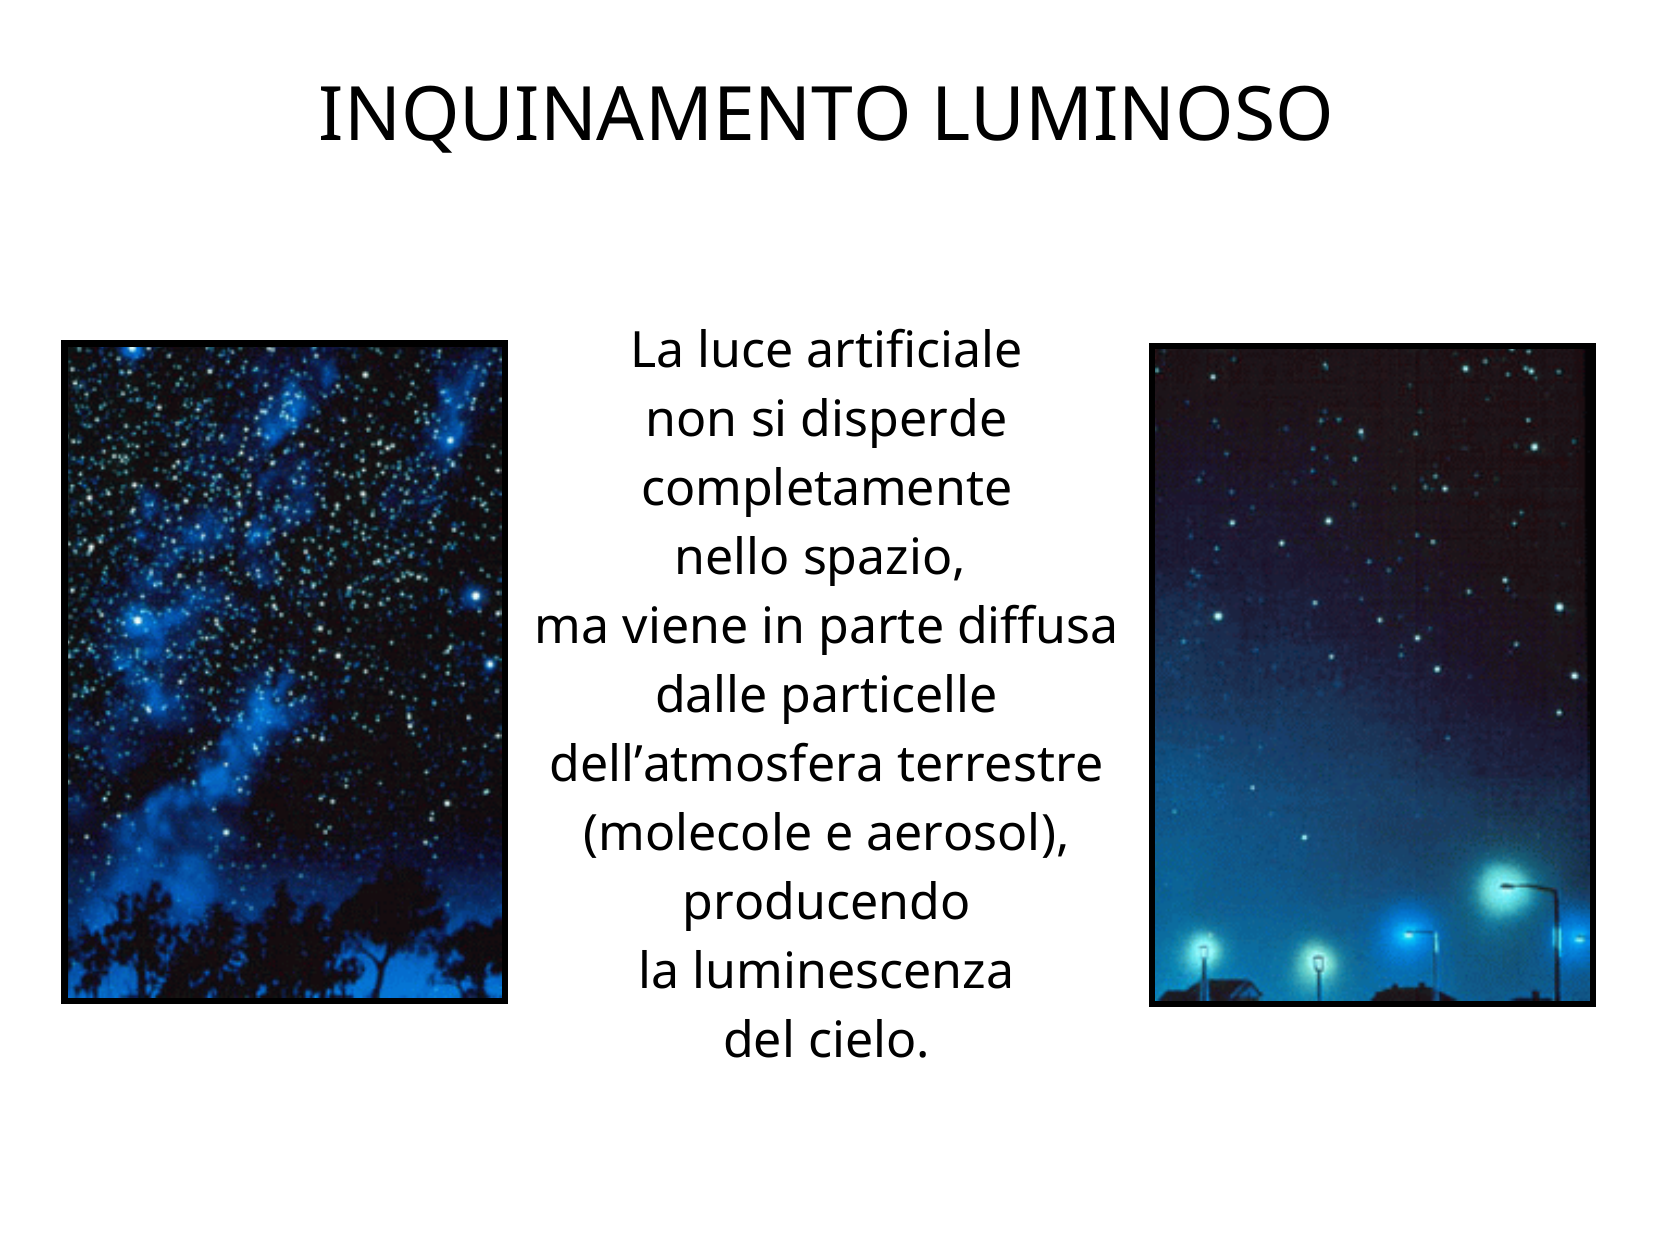

INQUINAMENTO LUMINOSO
# La luce artificiale
non si disperde completamente
nello spazio,
ma viene in parte diffusa dalle particelle dell’atmosfera terrestre (molecole e aerosol), producendo
la luminescenza
del cielo.